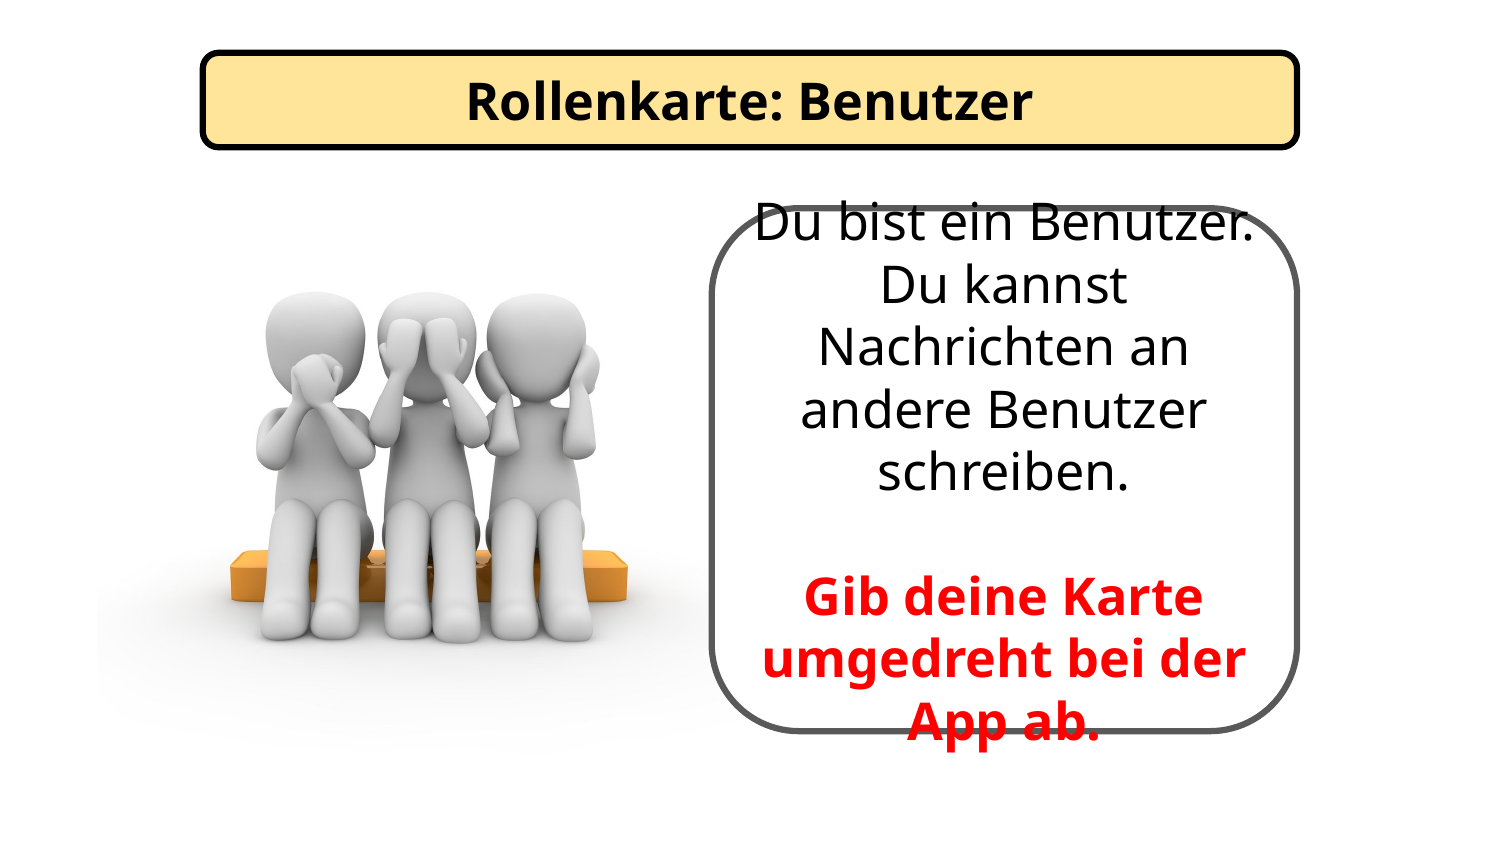

Rollenkarte: Benutzer
Du bist ein Benutzer.
Du kannst Nachrichten an andere Benutzer schreiben.
Gib deine Karte umgedreht bei der App ab.